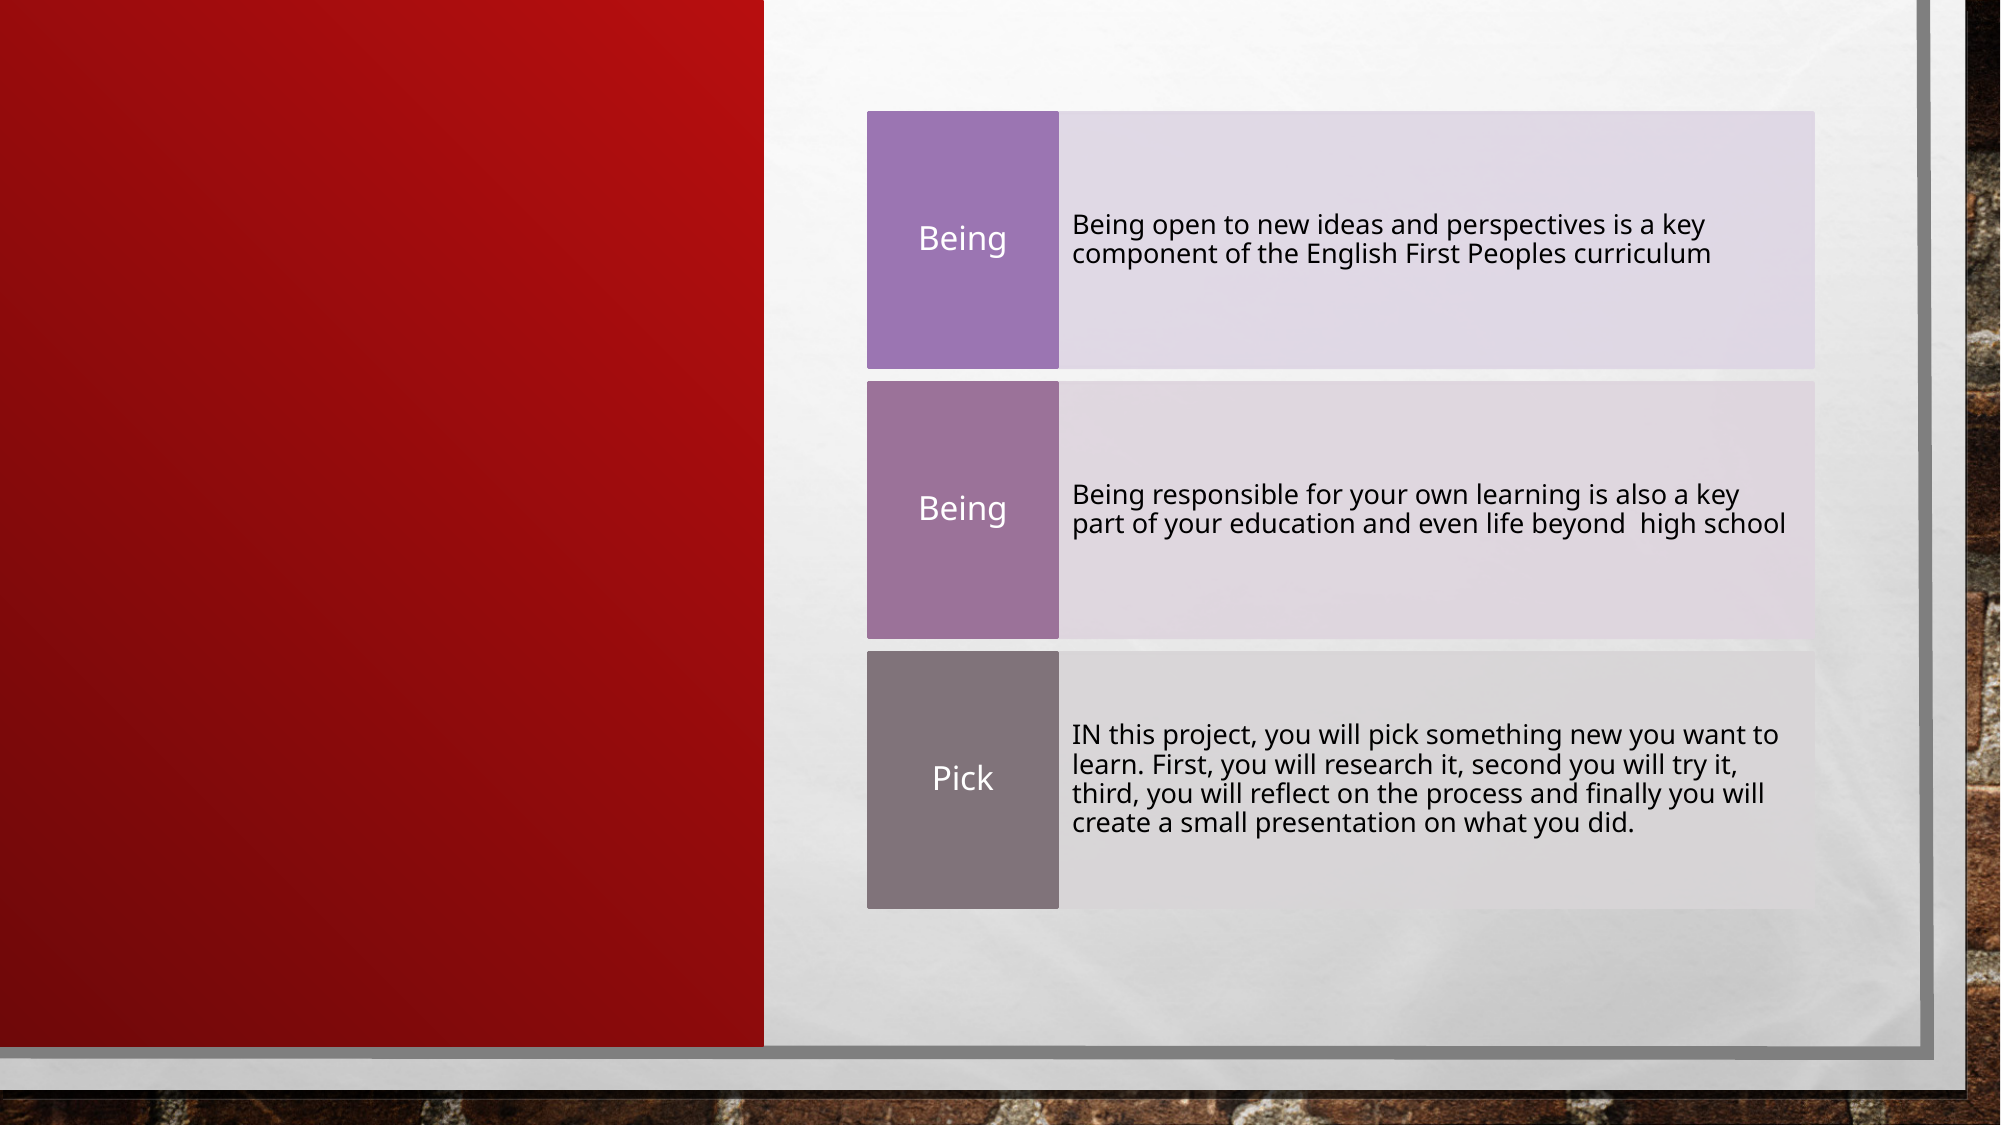

#
Being
Being open to new ideas and perspectives is a key component of the English First Peoples curriculum
Being
Being responsible for your own learning is also a key part of your education and even life beyond high school
Pick
IN this project, you will pick something new you want to learn. First, you will research it, second you will try it, third, you will reflect on the process and finally you will create a small presentation on what you did.